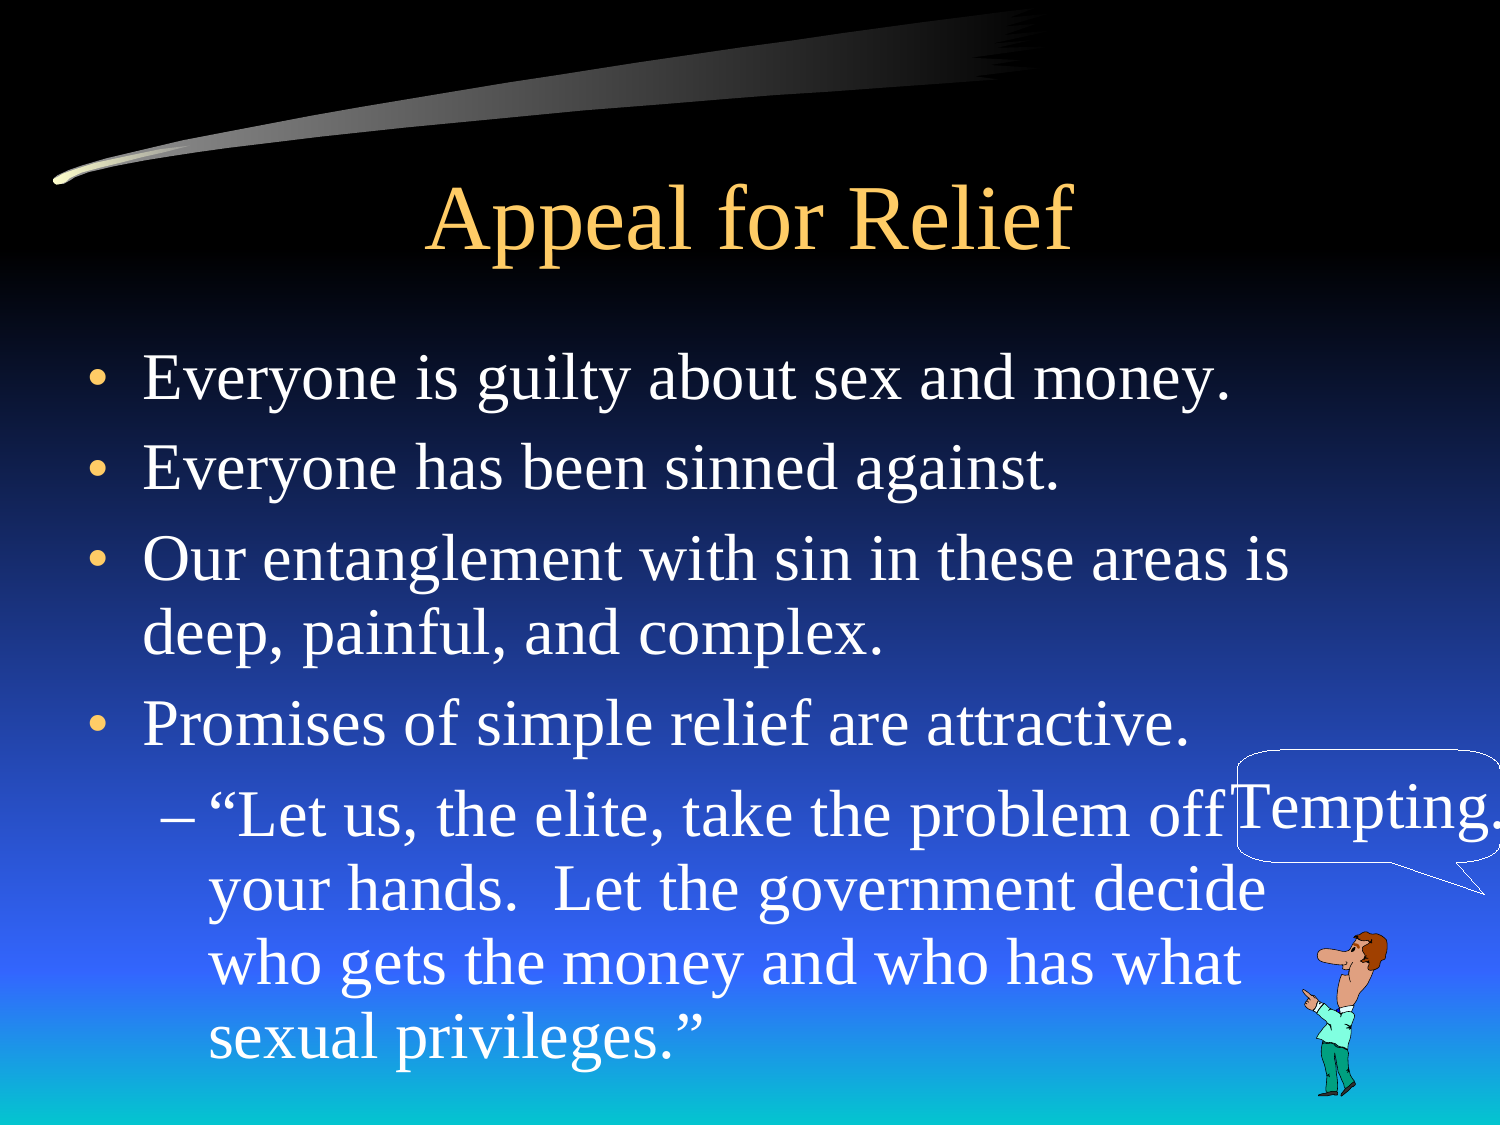

# Appeal for Relief
Everyone is guilty about sex and money.
Everyone has been sinned against.
Our entanglement with sin in these areas is deep, painful, and complex.
Promises of simple relief are attractive.
“Let us, the elite, take the problem off your hands. Let the government decide who gets the money and who has what sexual privileges.”
Tempting.